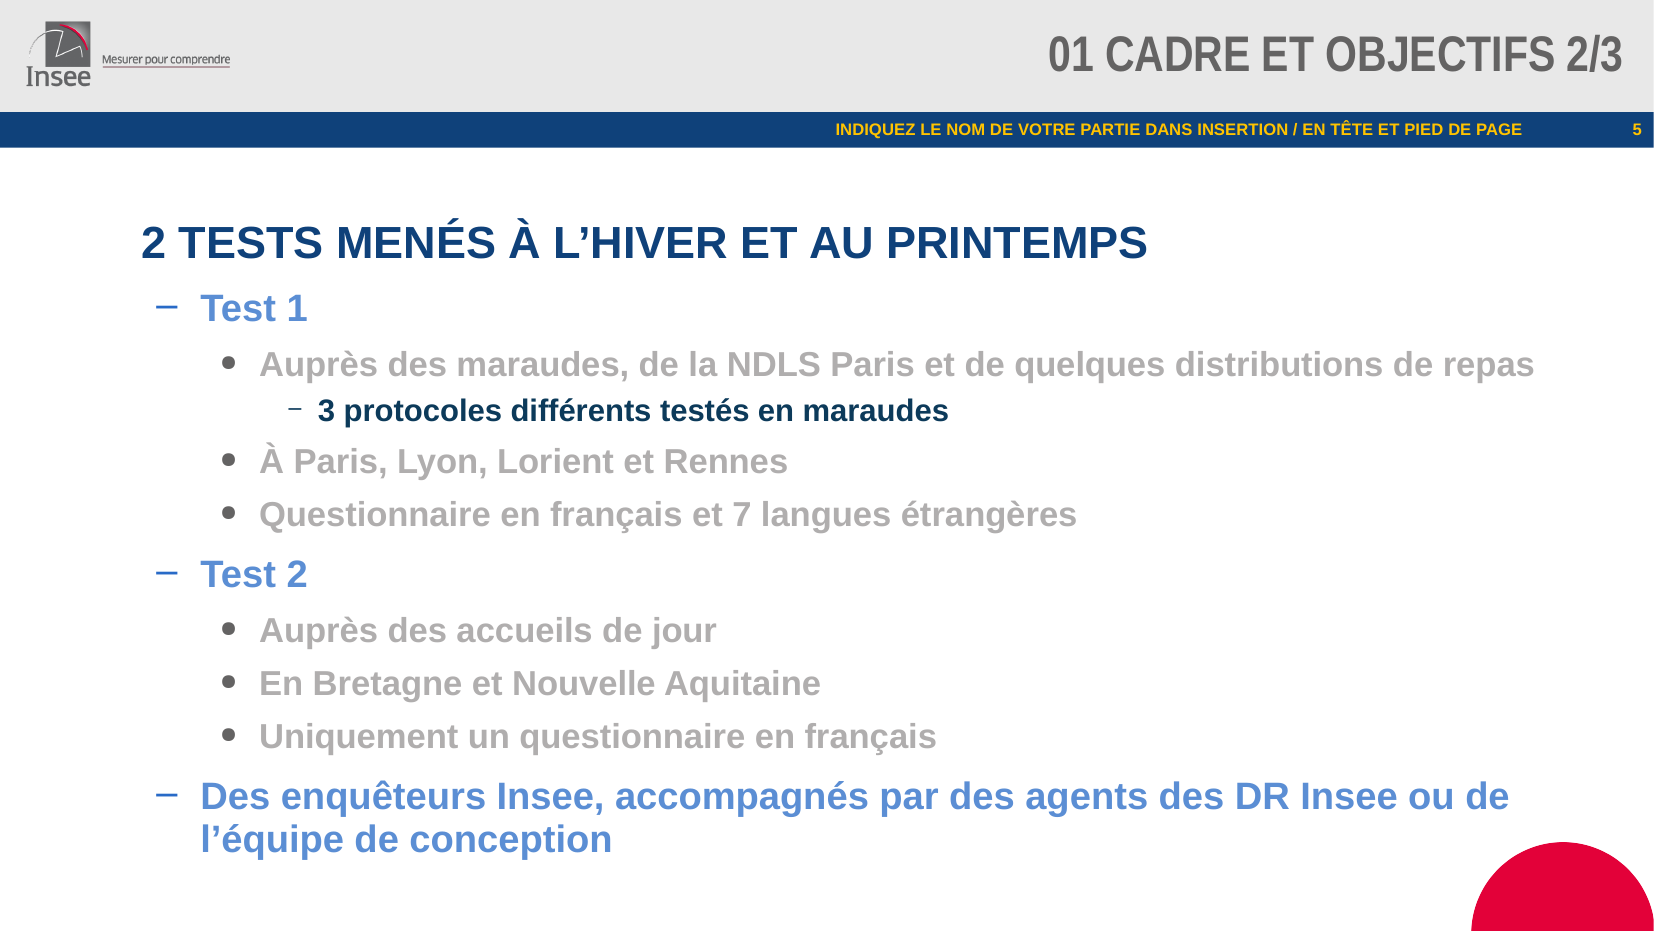

# 01 cadre et objectifs 2/3
Indiquez le nom de votre partie dans Insertion / En tête et pied de page
5
2 tests menés à l’hiver et au printemps
Test 1
Auprès des maraudes, de la NDLS Paris et de quelques distributions de repas
3 protocoles différents testés en maraudes
À Paris, Lyon, Lorient et Rennes
Questionnaire en français et 7 langues étrangères
Test 2
Auprès des accueils de jour
En Bretagne et Nouvelle Aquitaine
Uniquement un questionnaire en français
Des enquêteurs Insee, accompagnés par des agents des DR Insee ou de l’équipe de conception